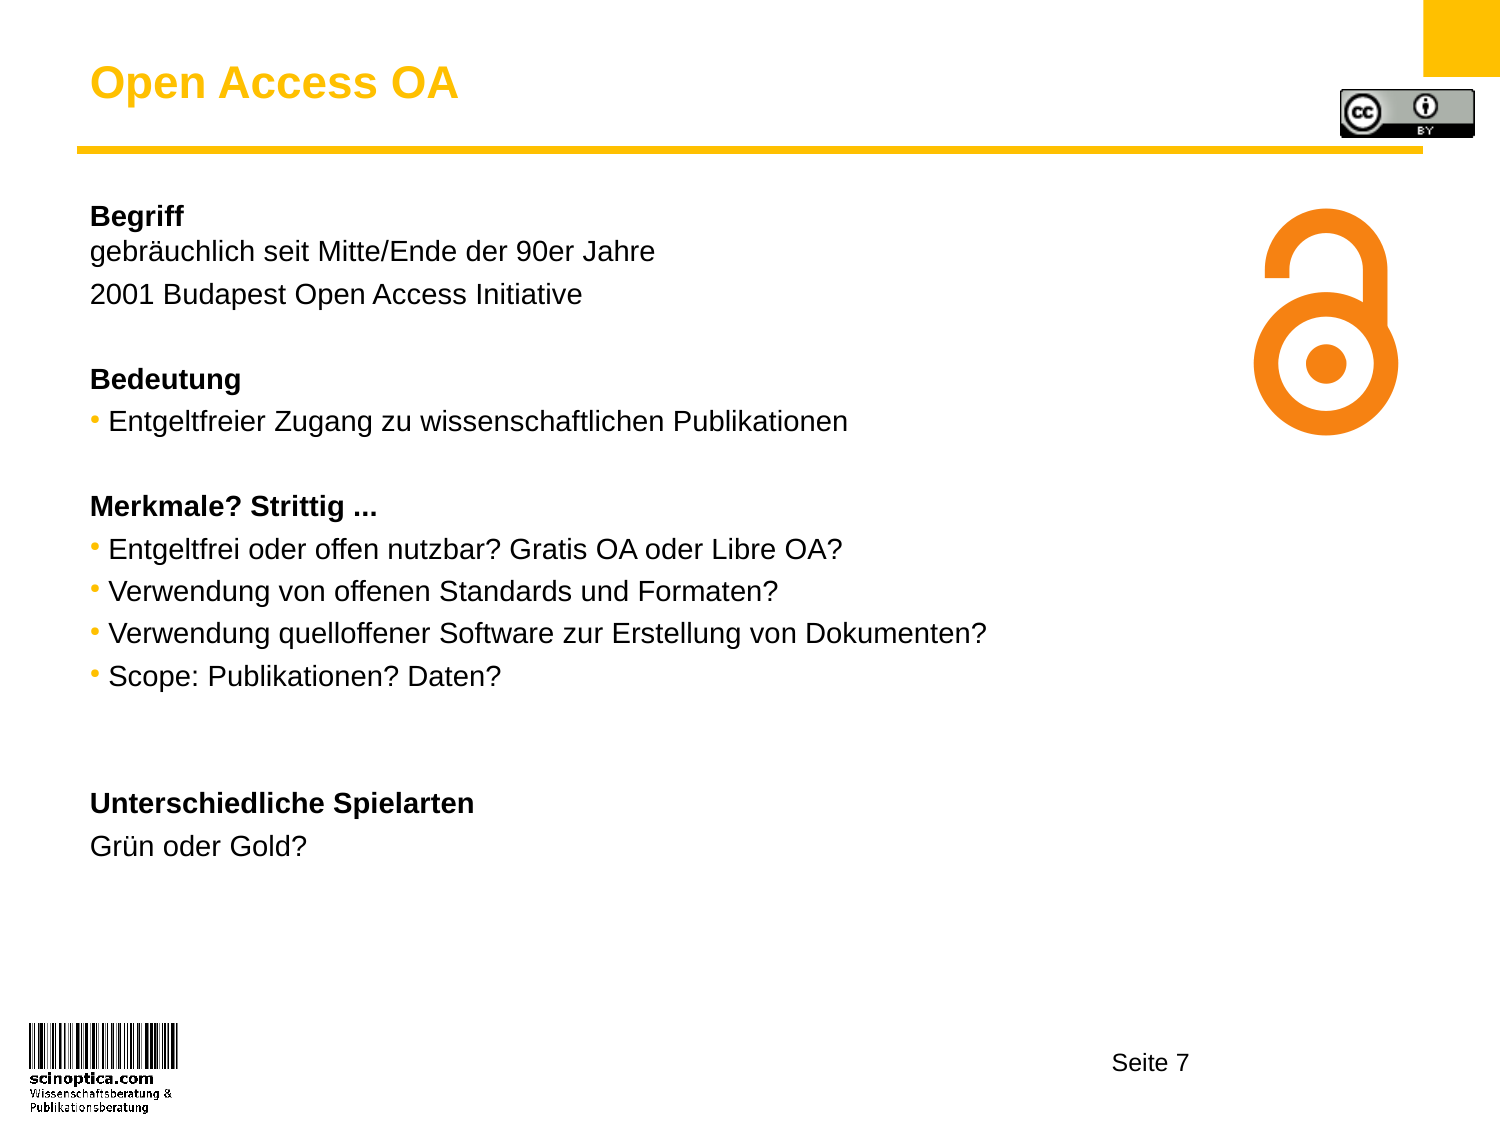

# Open Access OA
Begriff
gebräuchlich seit Mitte/Ende der 90er Jahre
2001 Budapest Open Access Initiative
Bedeutung
 Entgeltfreier Zugang zu wissenschaftlichen Publikationen
Merkmale? Strittig ...
 Entgeltfrei oder offen nutzbar? Gratis OA oder Libre OA?
 Verwendung von offenen Standards und Formaten?
 Verwendung quelloffener Software zur Erstellung von Dokumenten?
 Scope: Publikationen? Daten?
Unterschiedliche Spielarten
Grün oder Gold?
Seite